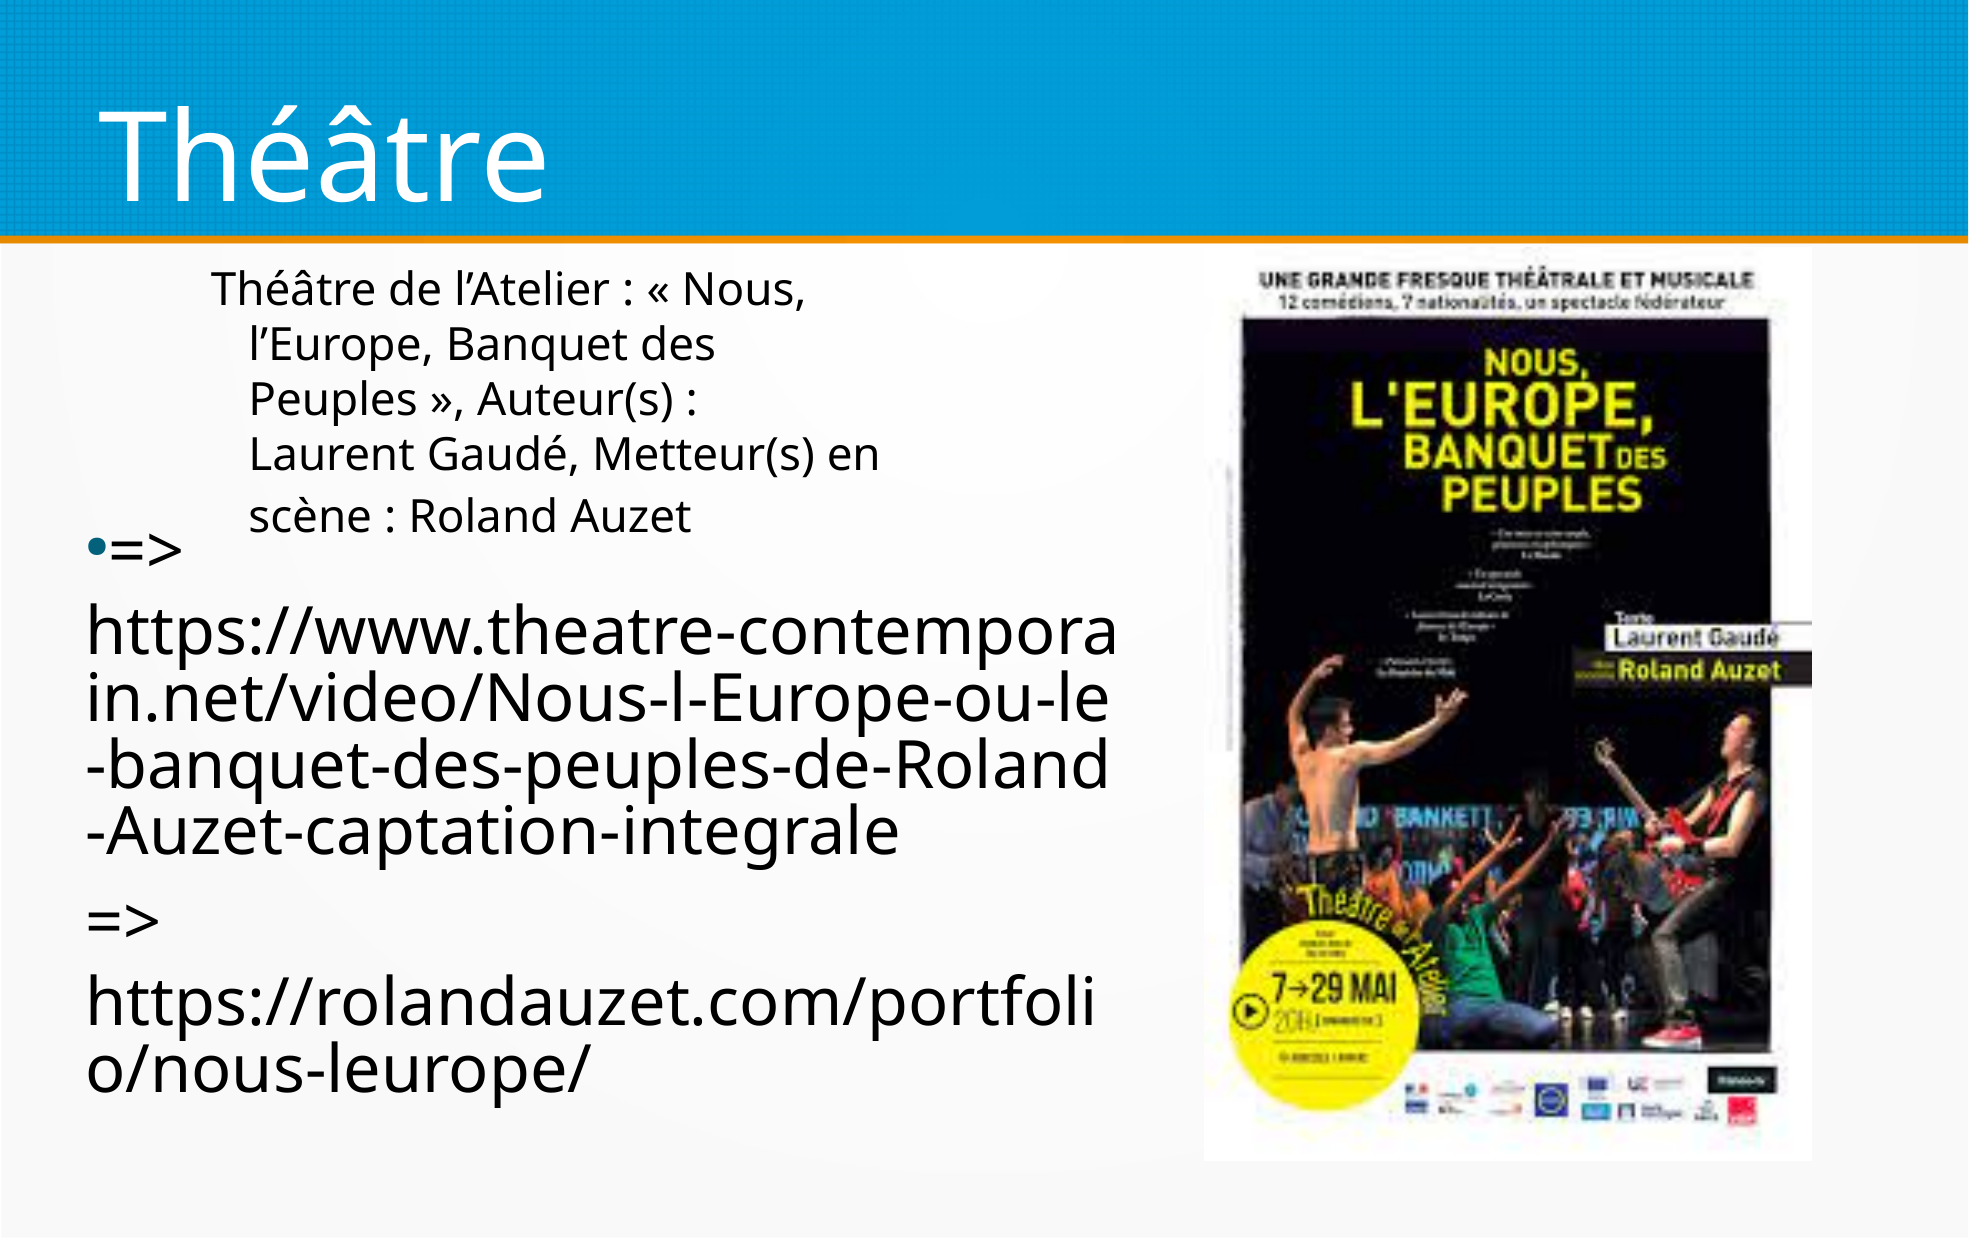

# Théâtre
Théâtre de l’Atelier : « Nous, l’Europe, Banquet des Peuples », Auteur(s) : Laurent Gaudé, Metteur(s) en scène : Roland Auzet
=>https://www.theatre-contemporain.net/video/Nous-l-Europe-ou-le-banquet-des-peuples-de-Roland-Auzet-captation-integrale=> https://rolandauzet.com/portfolio/nous-leurope/